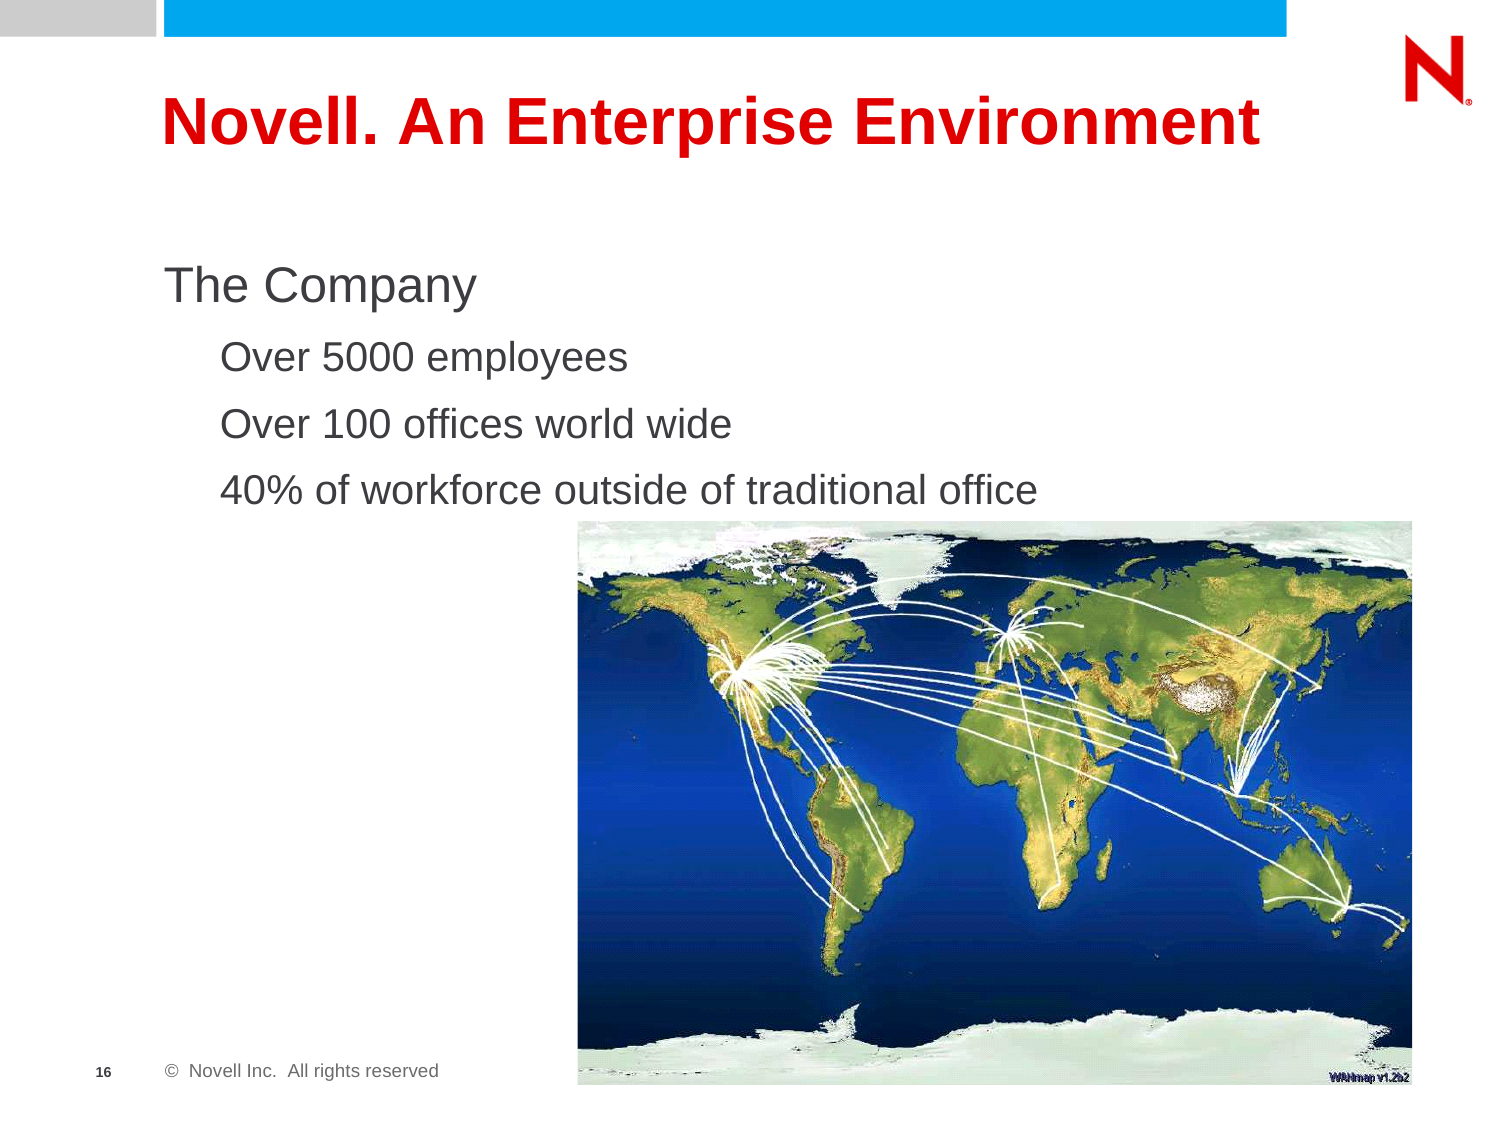

# Novell. An Enterprise Environment
The Company
Over 5000 employees
Over 100 offices world wide
40% of workforce outside of traditional office